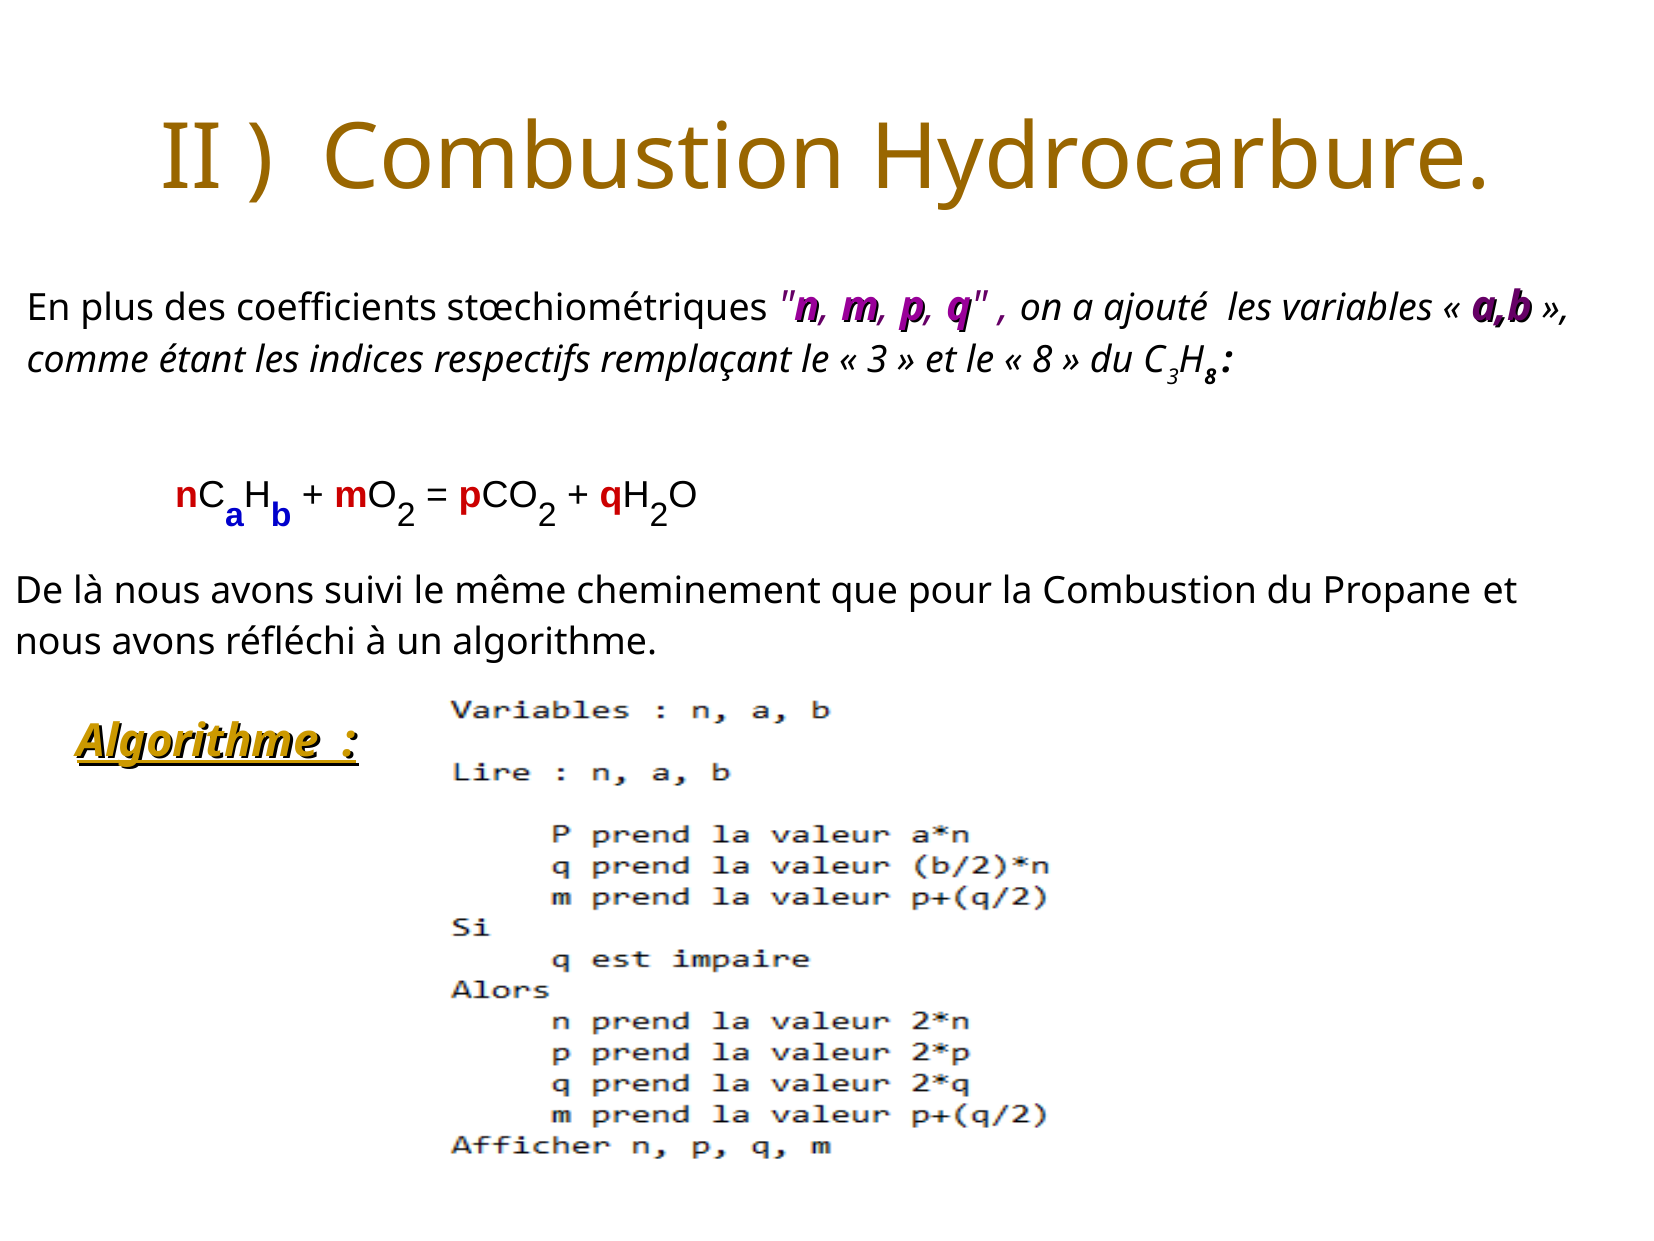

# II ) Combustion Hydrocarbure.
En plus des coefficients stœchiométriques "n, m, p, q" , on a ajouté les variables « a,b », comme étant les indices respectifs remplaçant le « 3 » et le « 8 » du C3H8 :
nCaHb + mO2 = pCO2 + qH2O
De là nous avons suivi le même cheminement que pour la Combustion du Propane et nous avons réfléchi à un algorithme.
Algorithme  :